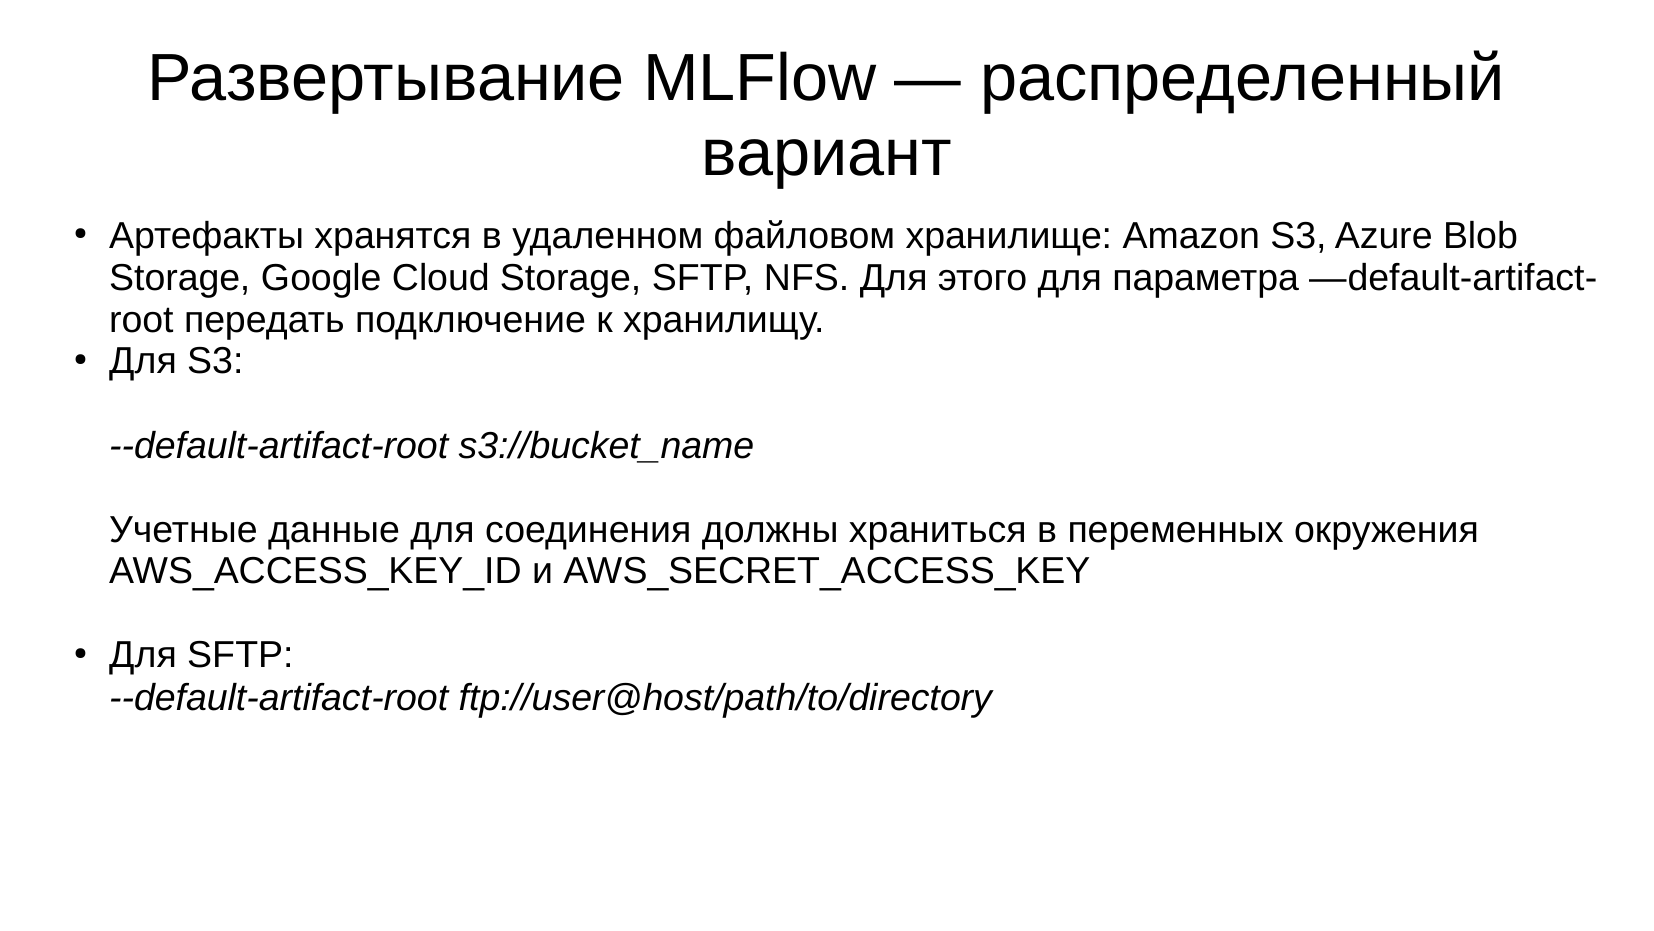

# Развертывание MLFlow — распределенный вариант
Артефакты хранятся в удаленном файловом хранилище: Amazon S3, Azure Blob Storage, Google Cloud Storage, SFTP, NFS. Для этого для параметра —default-artifact-root передать подключение к хранилищу.
Для S3:
--default-artifact-root s3://bucket_name
Учетные данные для соединения должны храниться в переменных окружения
AWS_ACCESS_KEY_ID и AWS_SECRET_ACCESS_KEY
Для SFTP:
--default-artifact-root ftp://user@host/path/to/directory